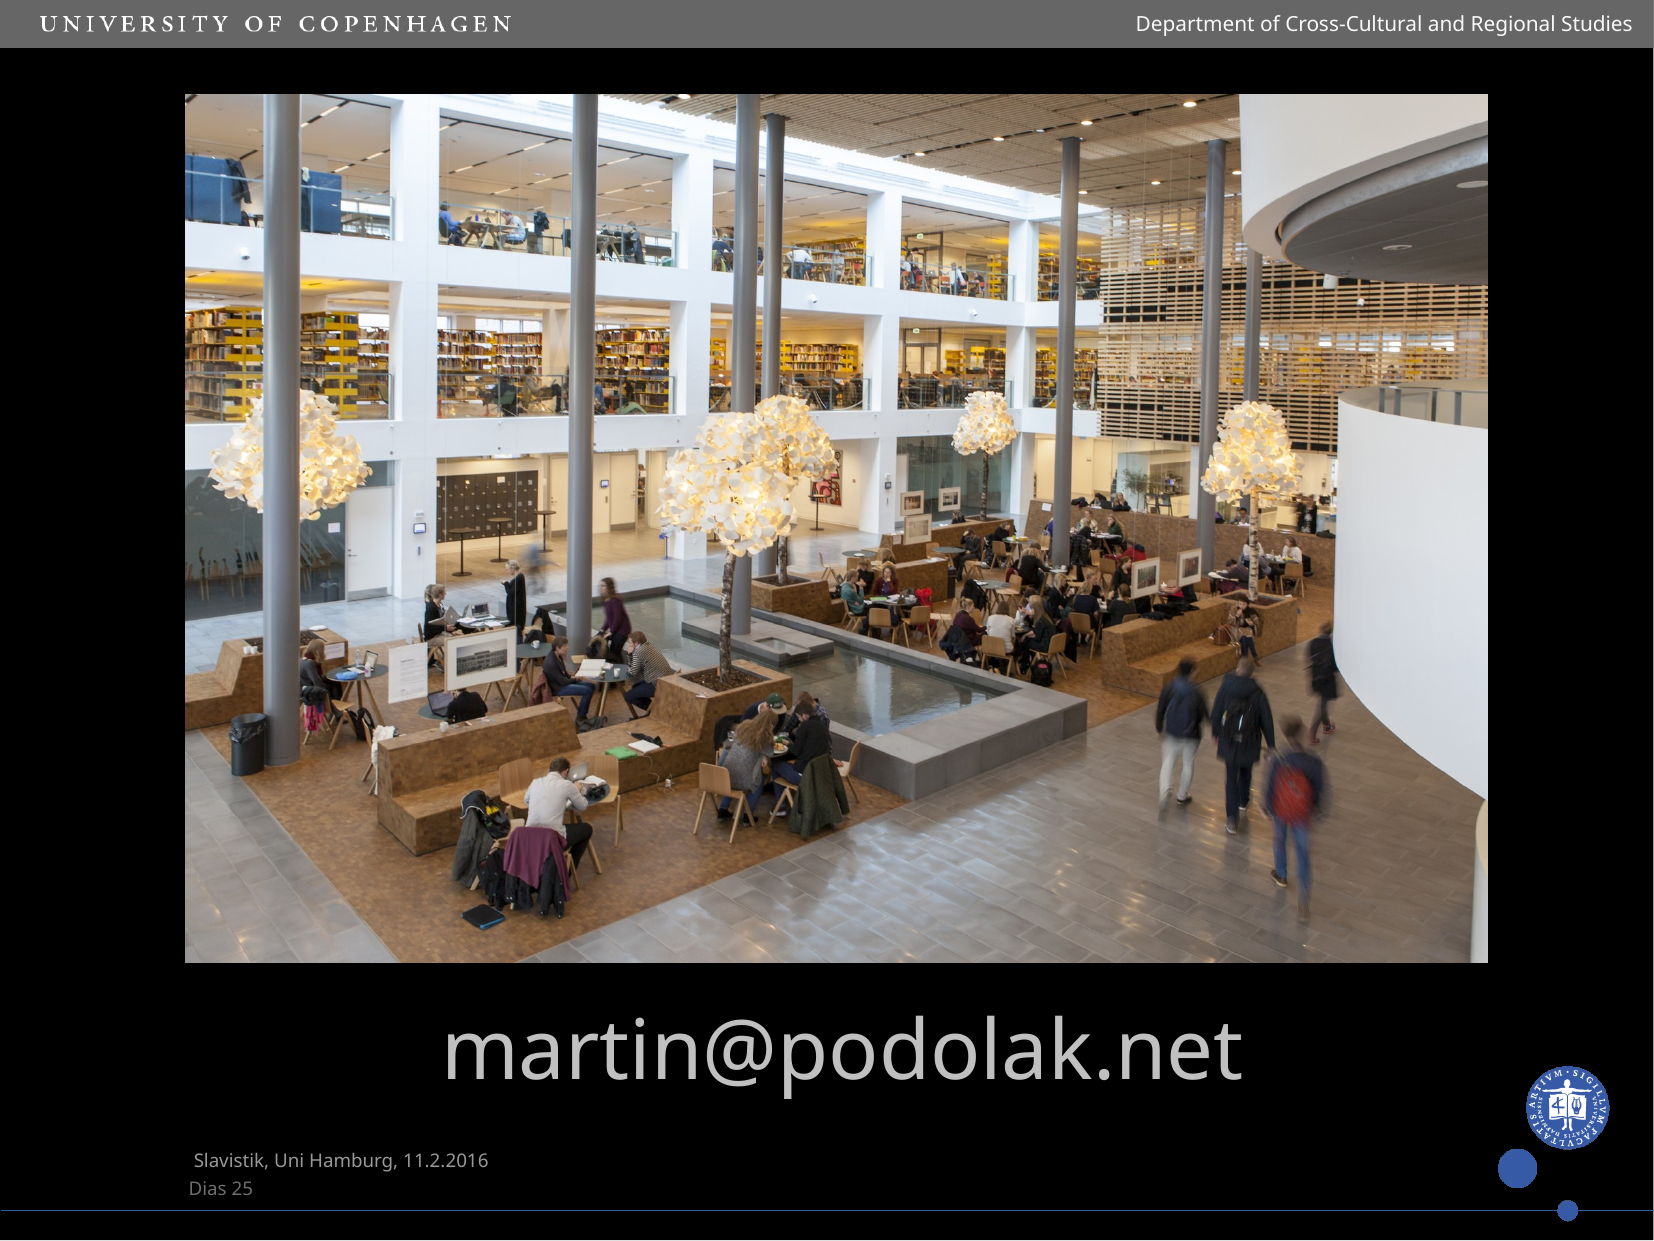

Department of Cross-Cultural and Regional Studies
# martin@podolak.net
 Slavistik, Uni Hamburg, 11.2.2016
Dias